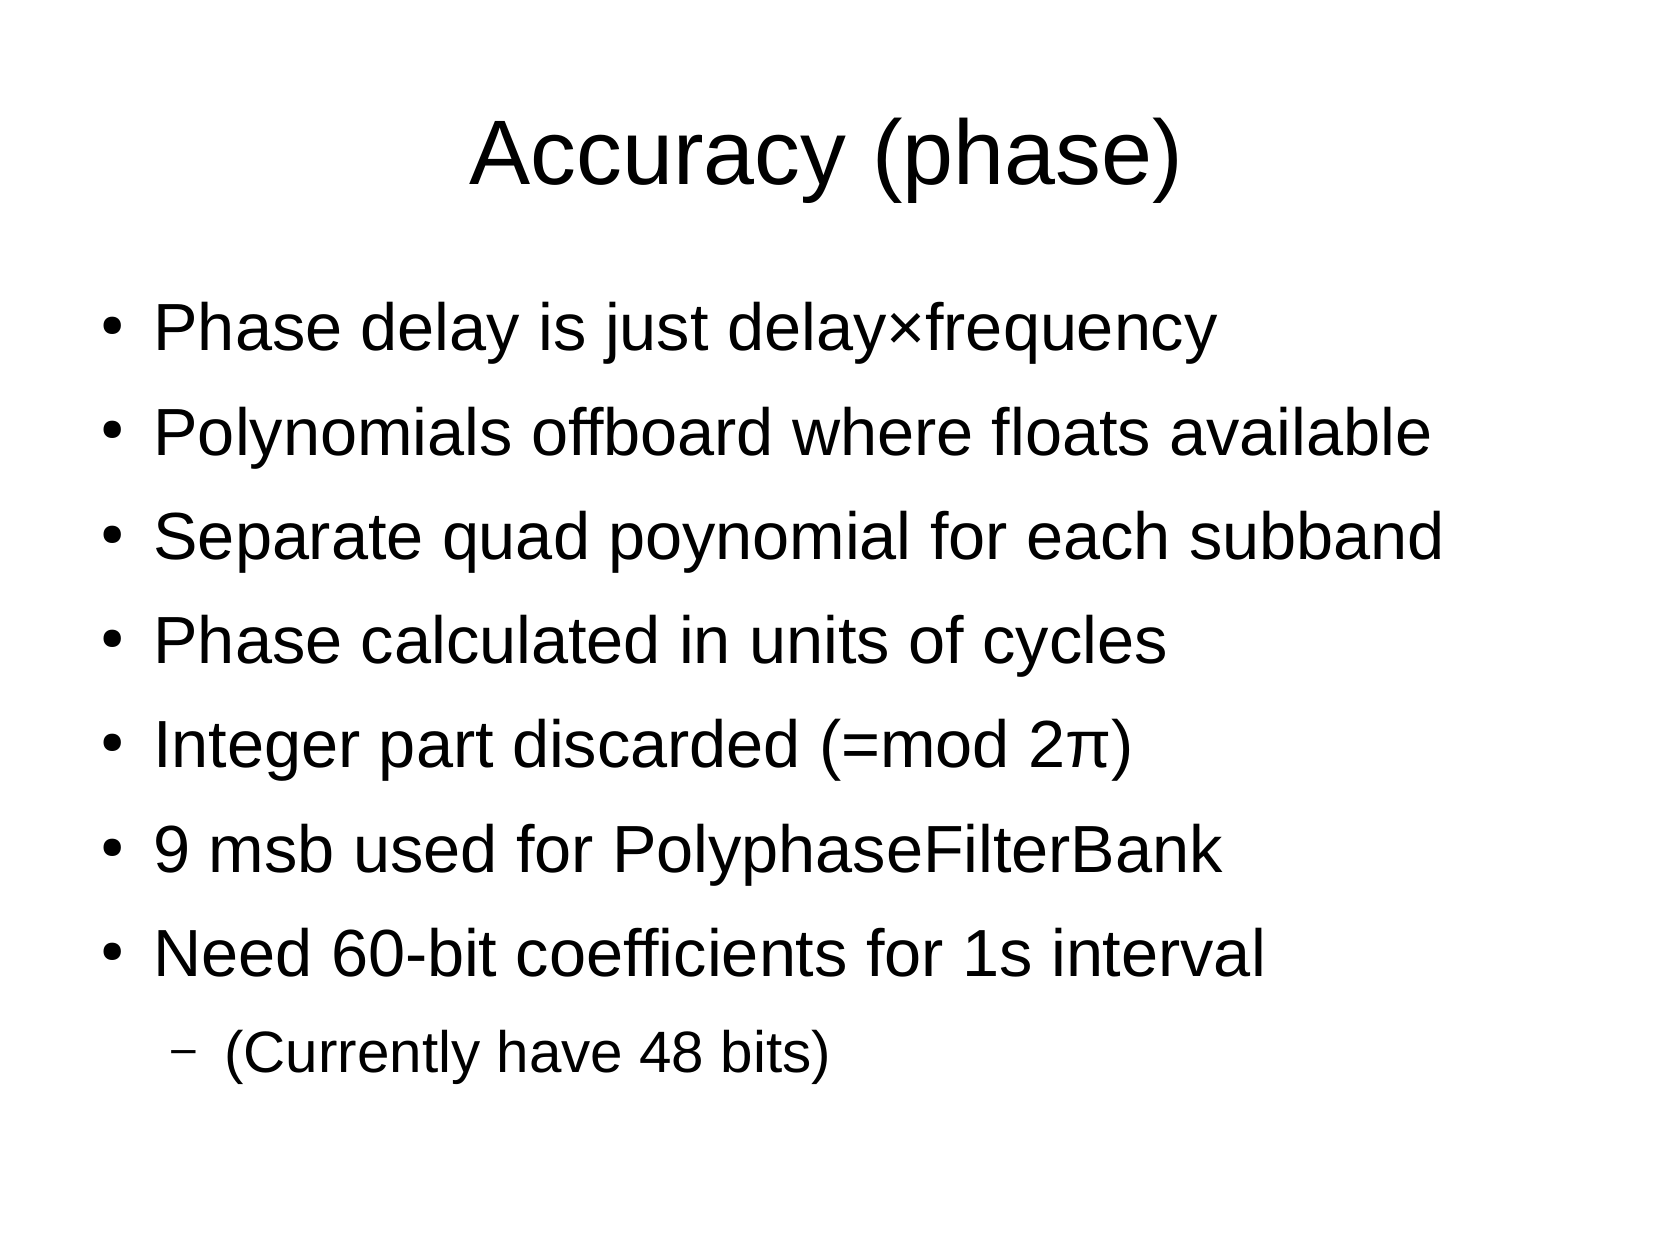

# Accuracy (phase)
Phase delay is just delay×frequency
Polynomials offboard where floats available
Separate quad poynomial for each subband
Phase calculated in units of cycles
Integer part discarded (=mod 2π)
9 msb used for PolyphaseFilterBank
Need 60-bit coefficients for 1s interval
(Currently have 48 bits)